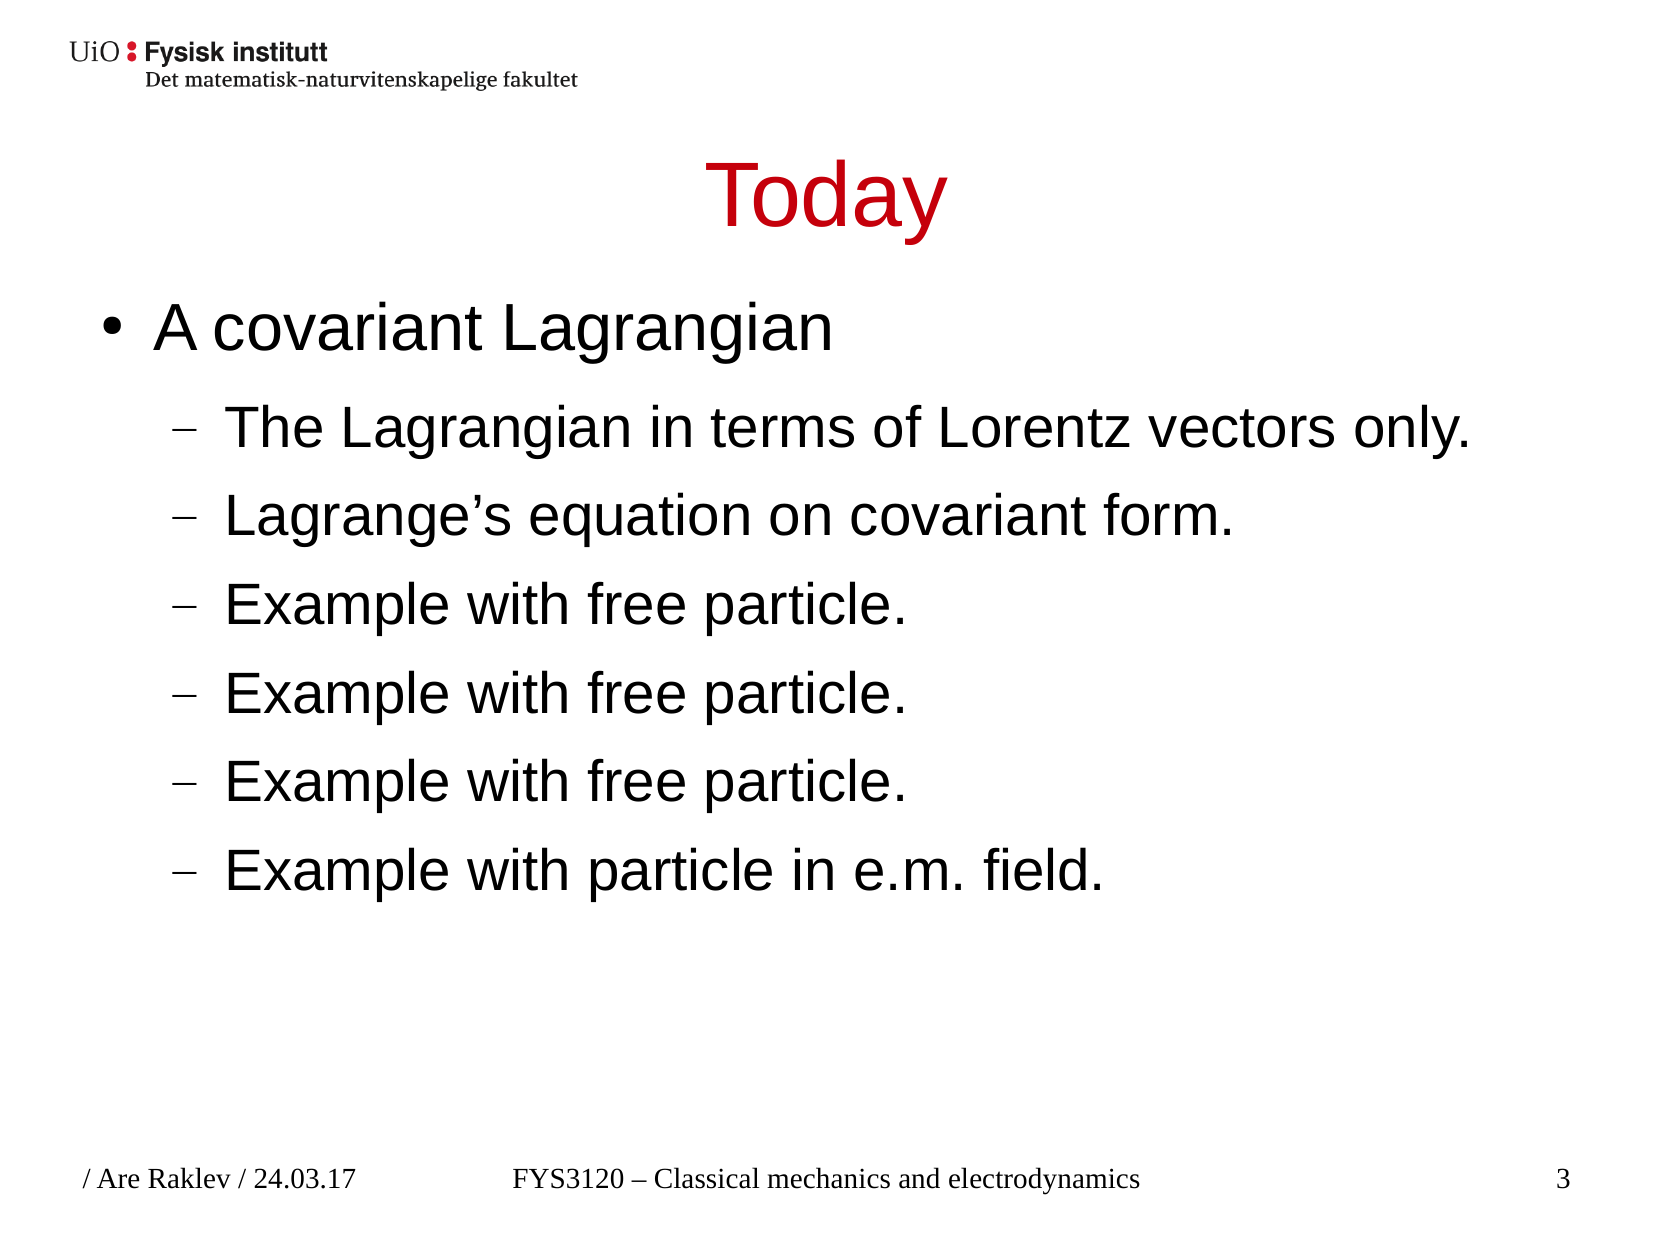

# Today
A covariant Lagrangian
The Lagrangian in terms of Lorentz vectors only.
Lagrange’s equation on covariant form.
Example with free particle.
Example with free particle.
Example with free particle.
Example with particle in e.m. field.
/ Are Raklev / 24.03.17
FYS3120 – Classical mechanics and electrodynamics
3